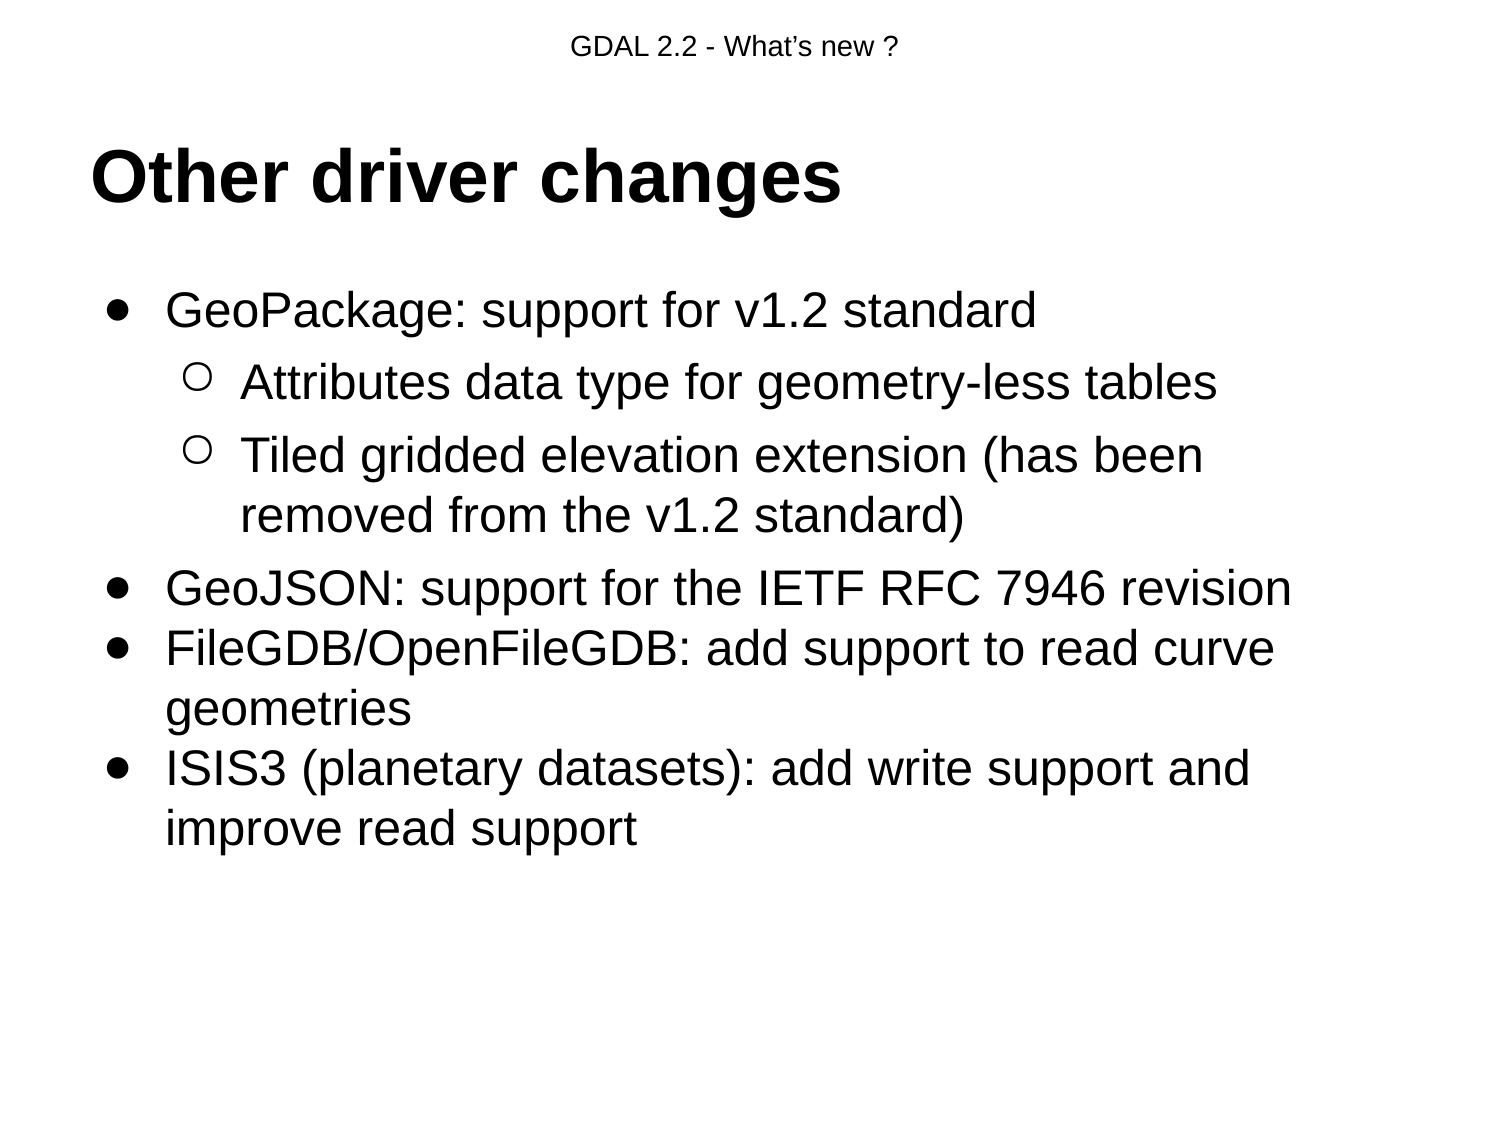

# Other driver changes
GeoPackage: support for v1.2 standard
Attributes data type for geometry-less tables
Tiled gridded elevation extension (has been removed from the v1.2 standard)
GeoJSON: support for the IETF RFC 7946 revision
FileGDB/OpenFileGDB: add support to read curve geometries
ISIS3 (planetary datasets): add write support and improve read support